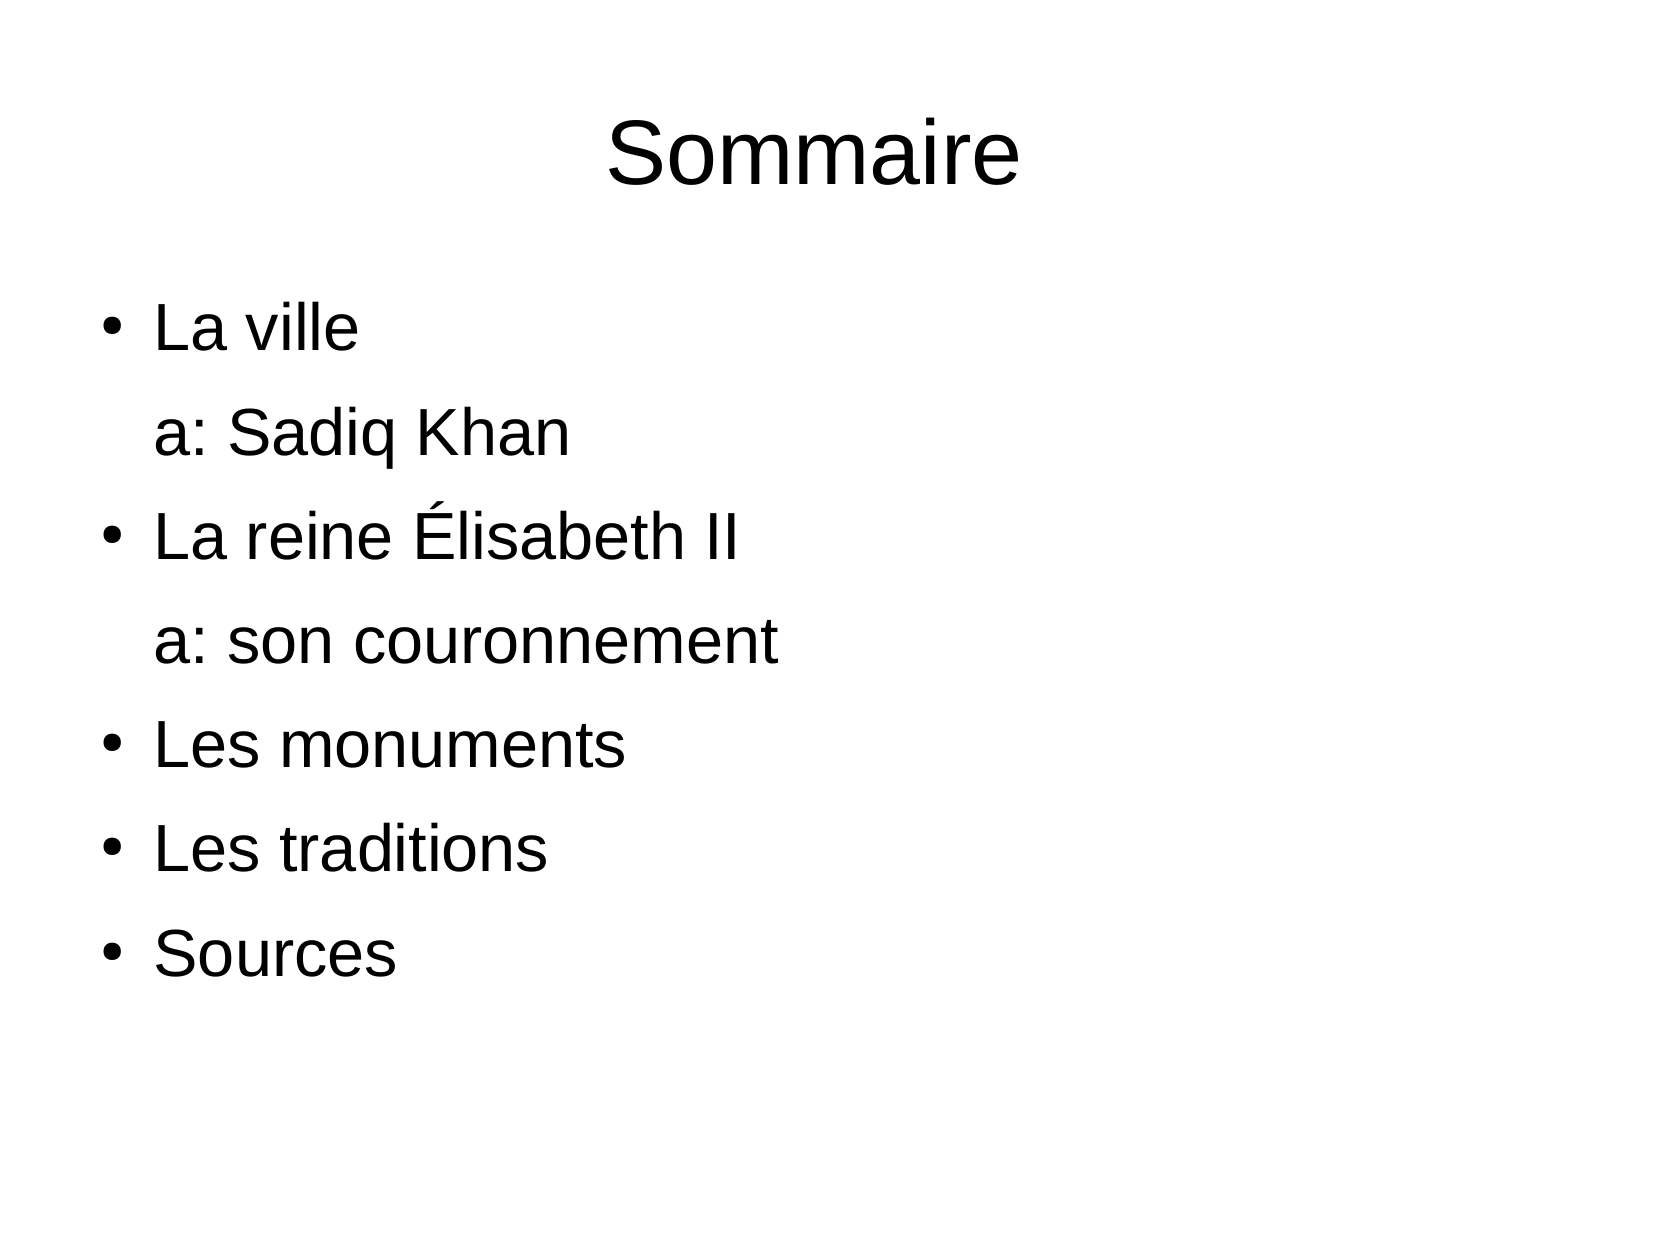

# Sommaire
La ville
a: Sadiq Khan
La reine Élisabeth II
a: son couronnement
Les monuments
Les traditions
Sources